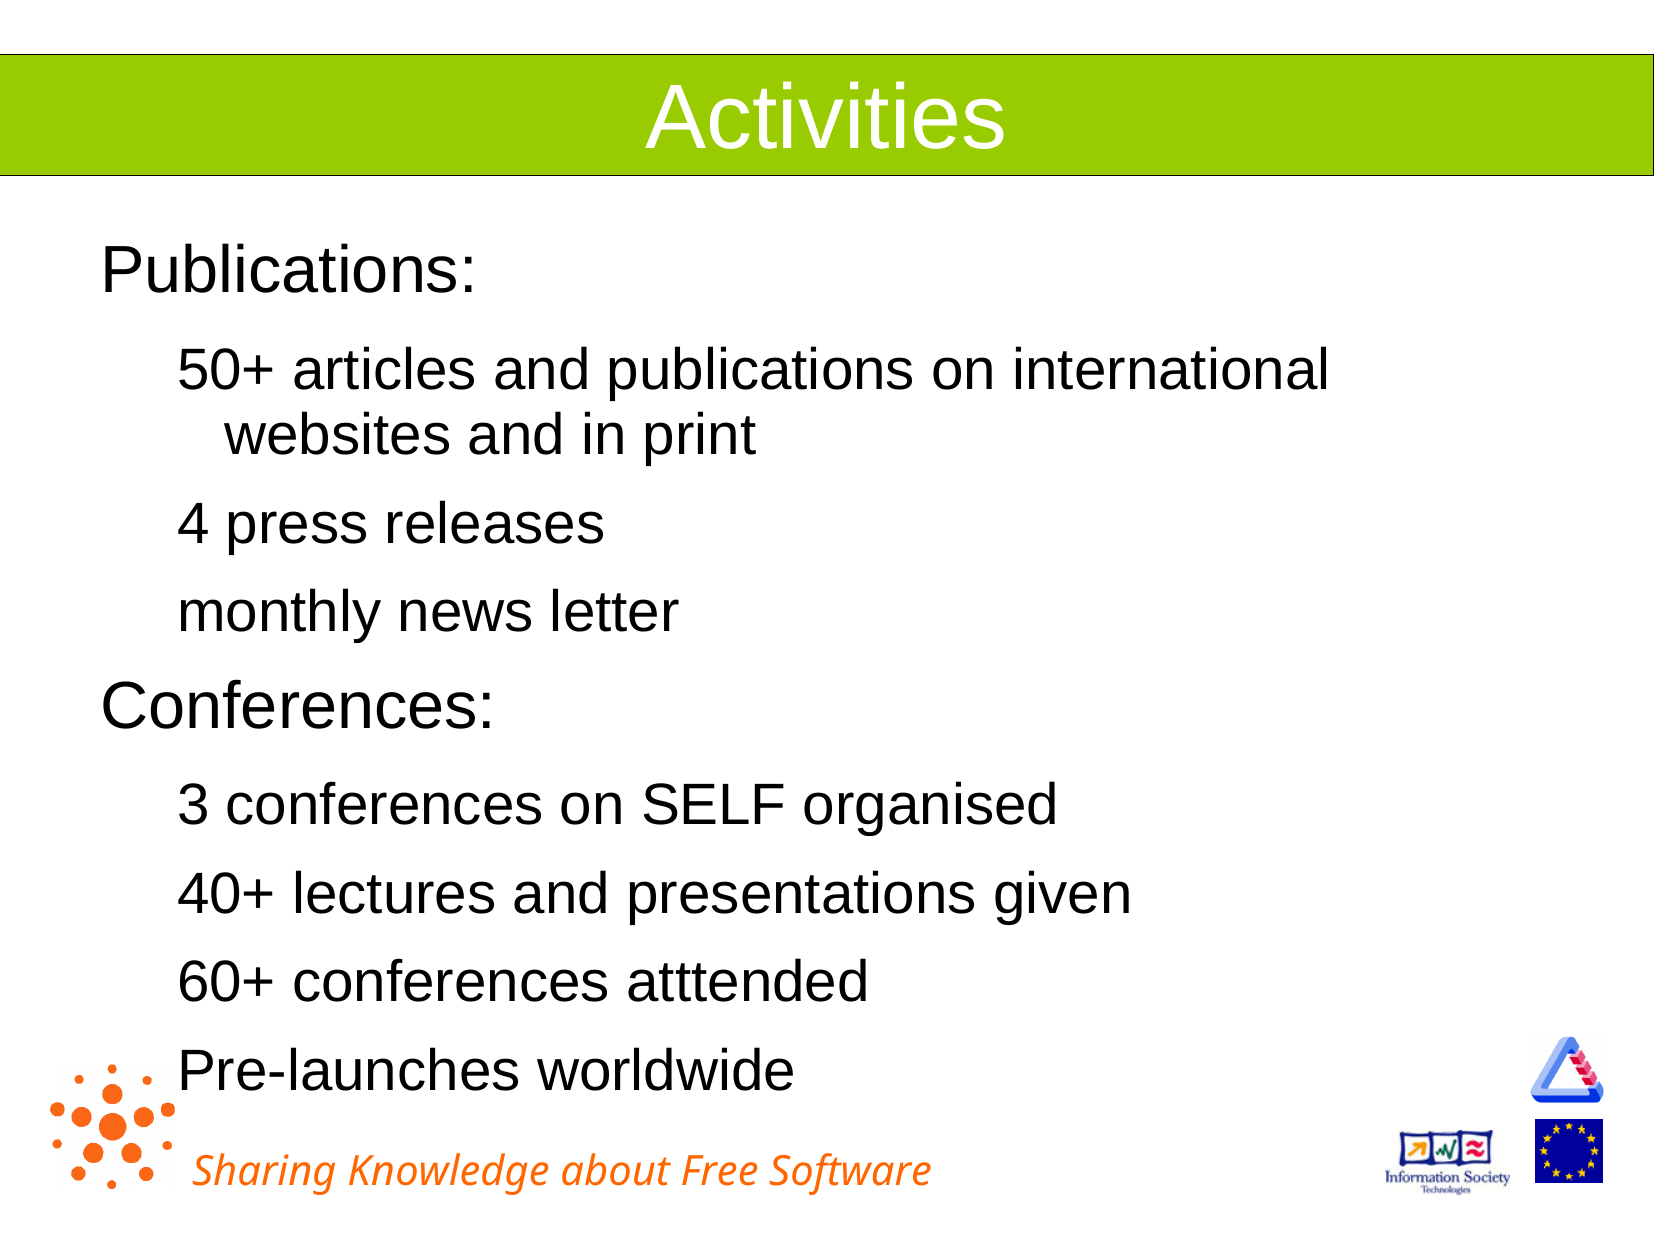

# Activities
Publications:
50+ articles and publications on international websites and in print
4 press releases
monthly news letter
Conferences:
3 conferences on SELF organised
40+ lectures and presentations given
60+ conferences atttended
Pre-launches worldwide